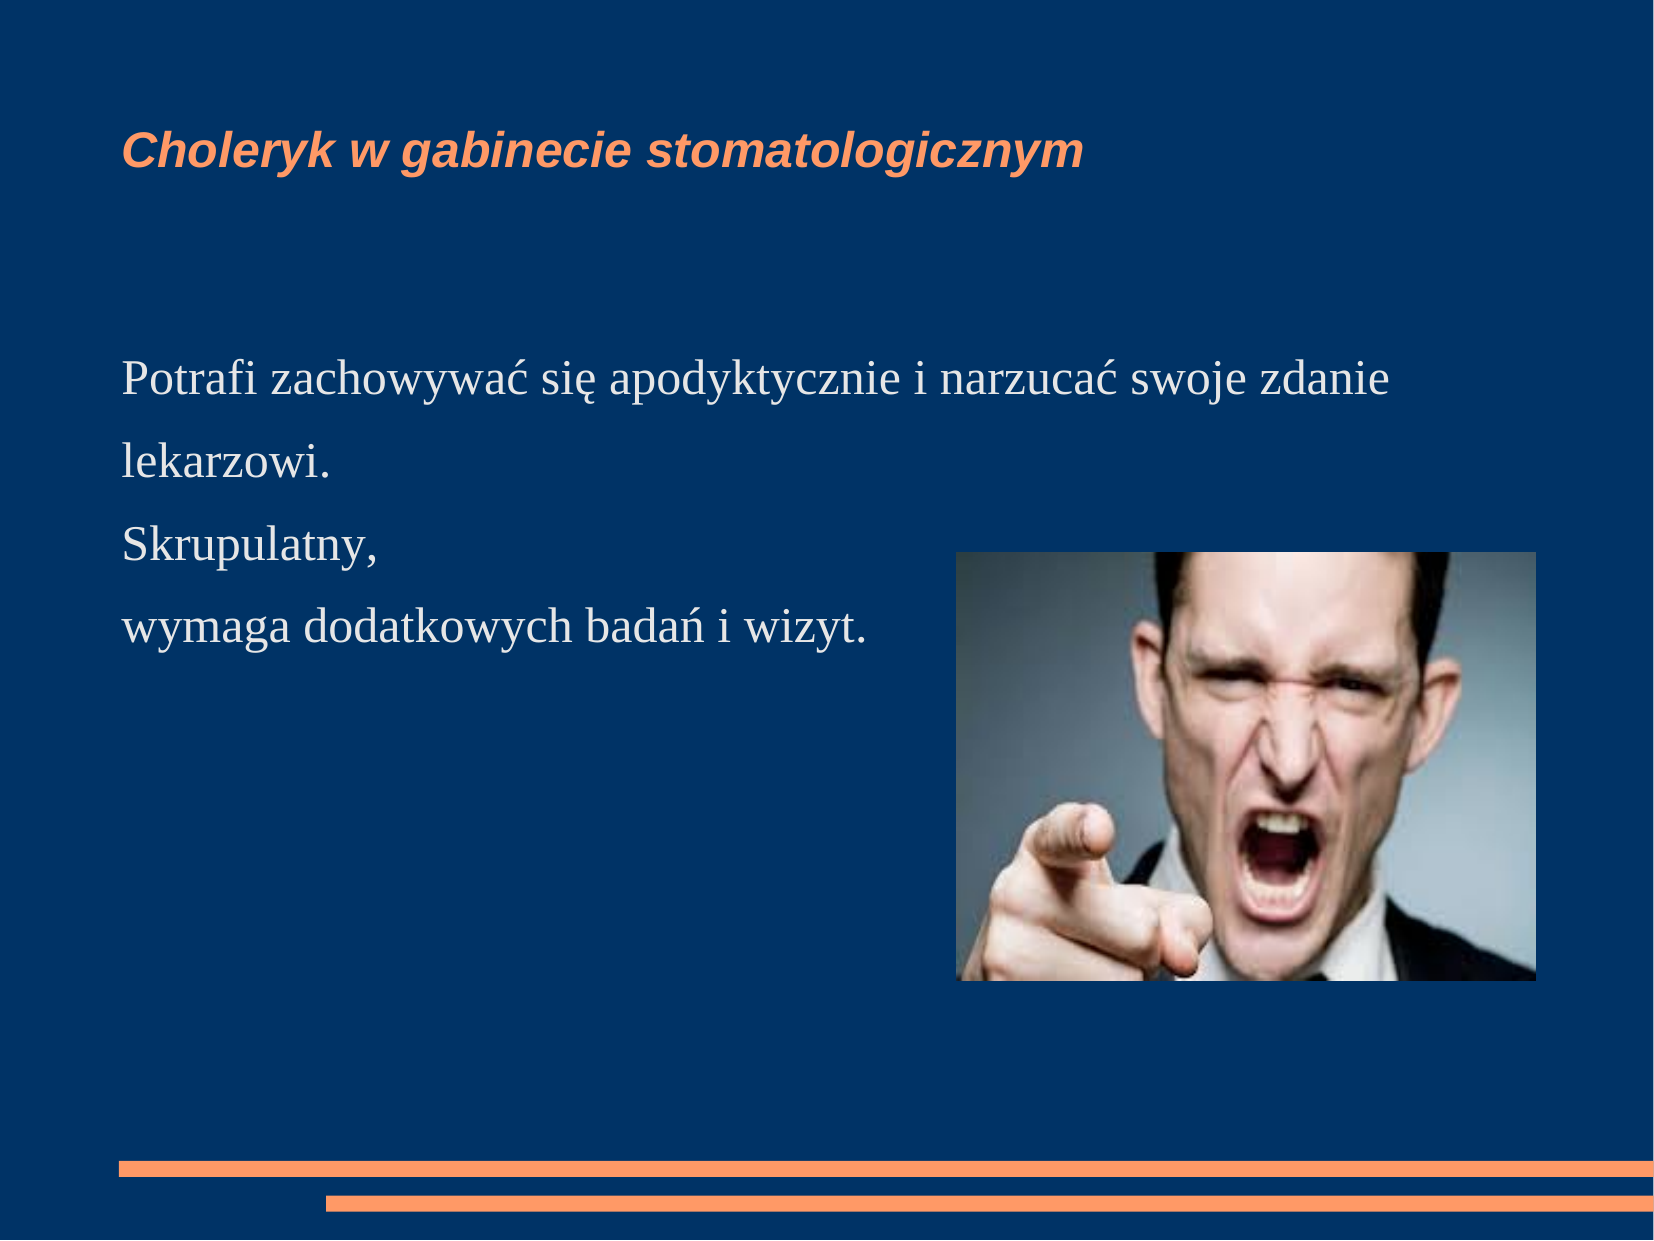

# Choleryk w gabinecie stomatologicznym
Potrafi zachowywać się apodyktycznie i narzucać swoje zdanie lekarzowi.
Skrupulatny,
wymaga dodatkowych badań i wizyt.